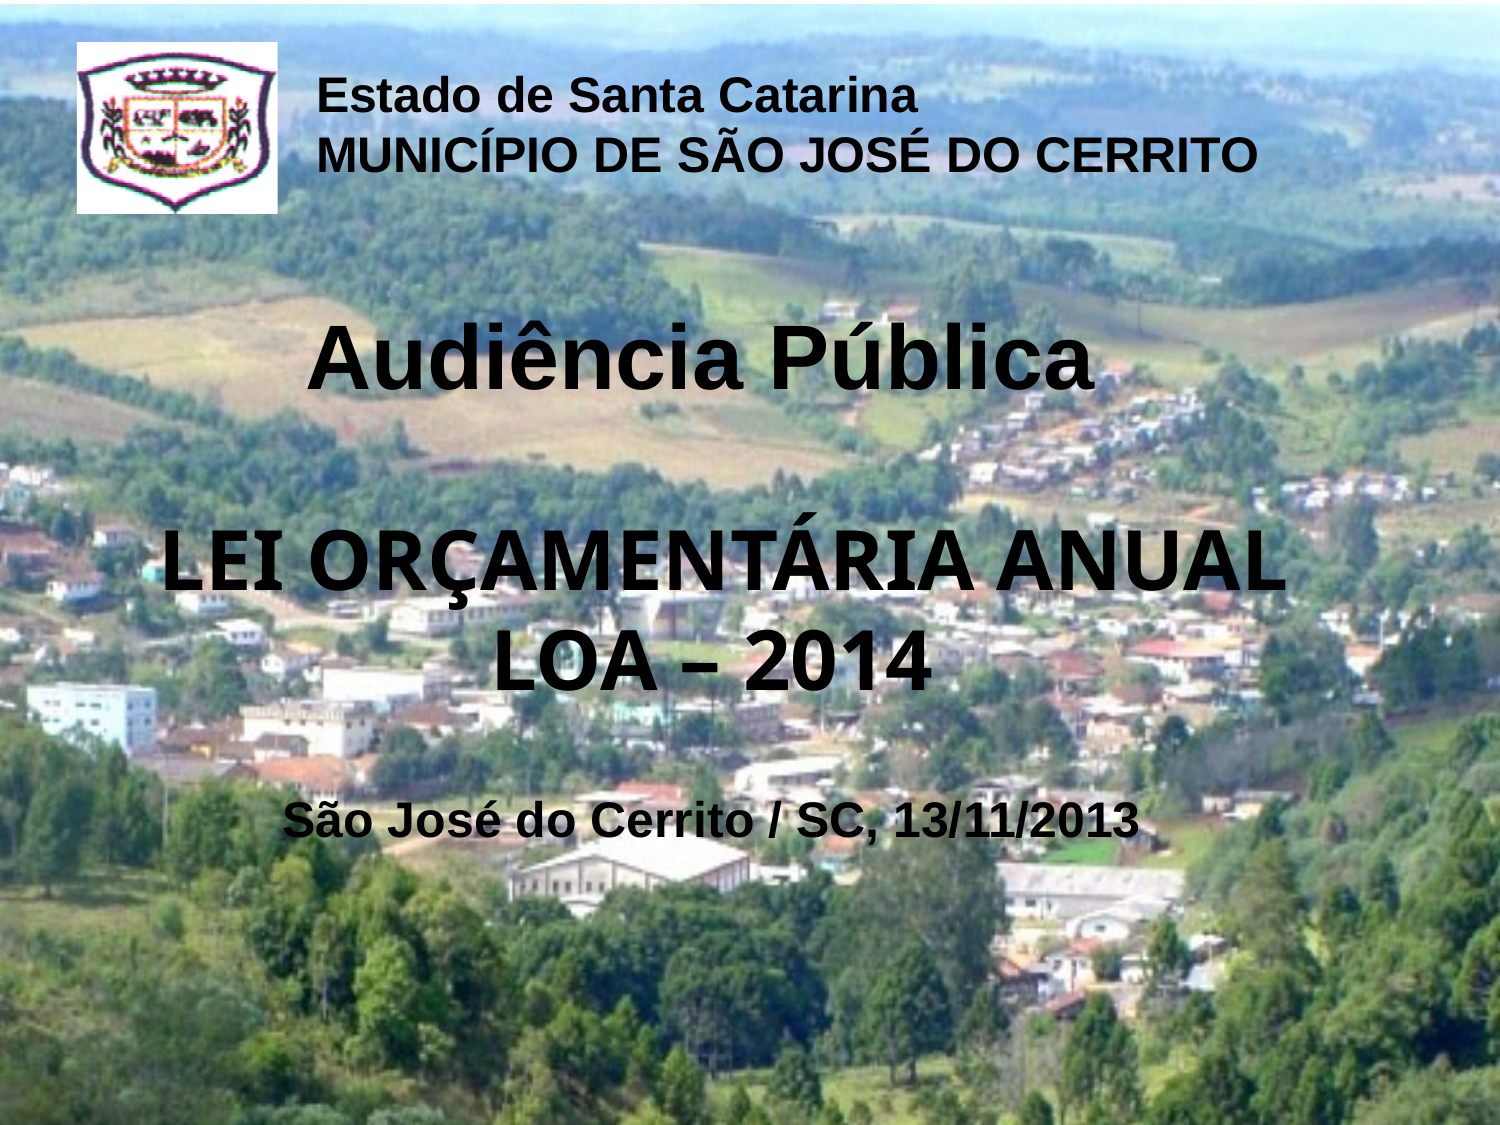

Estado de Santa Catarina
MUNICÍPIO DE SÃO JOSÉ DO CERRITO
Audiência Pública
 LEI ORÇAMENTÁRIA ANUAL
LOA – 2014
São José do Cerrito / SC, 13/11/2013